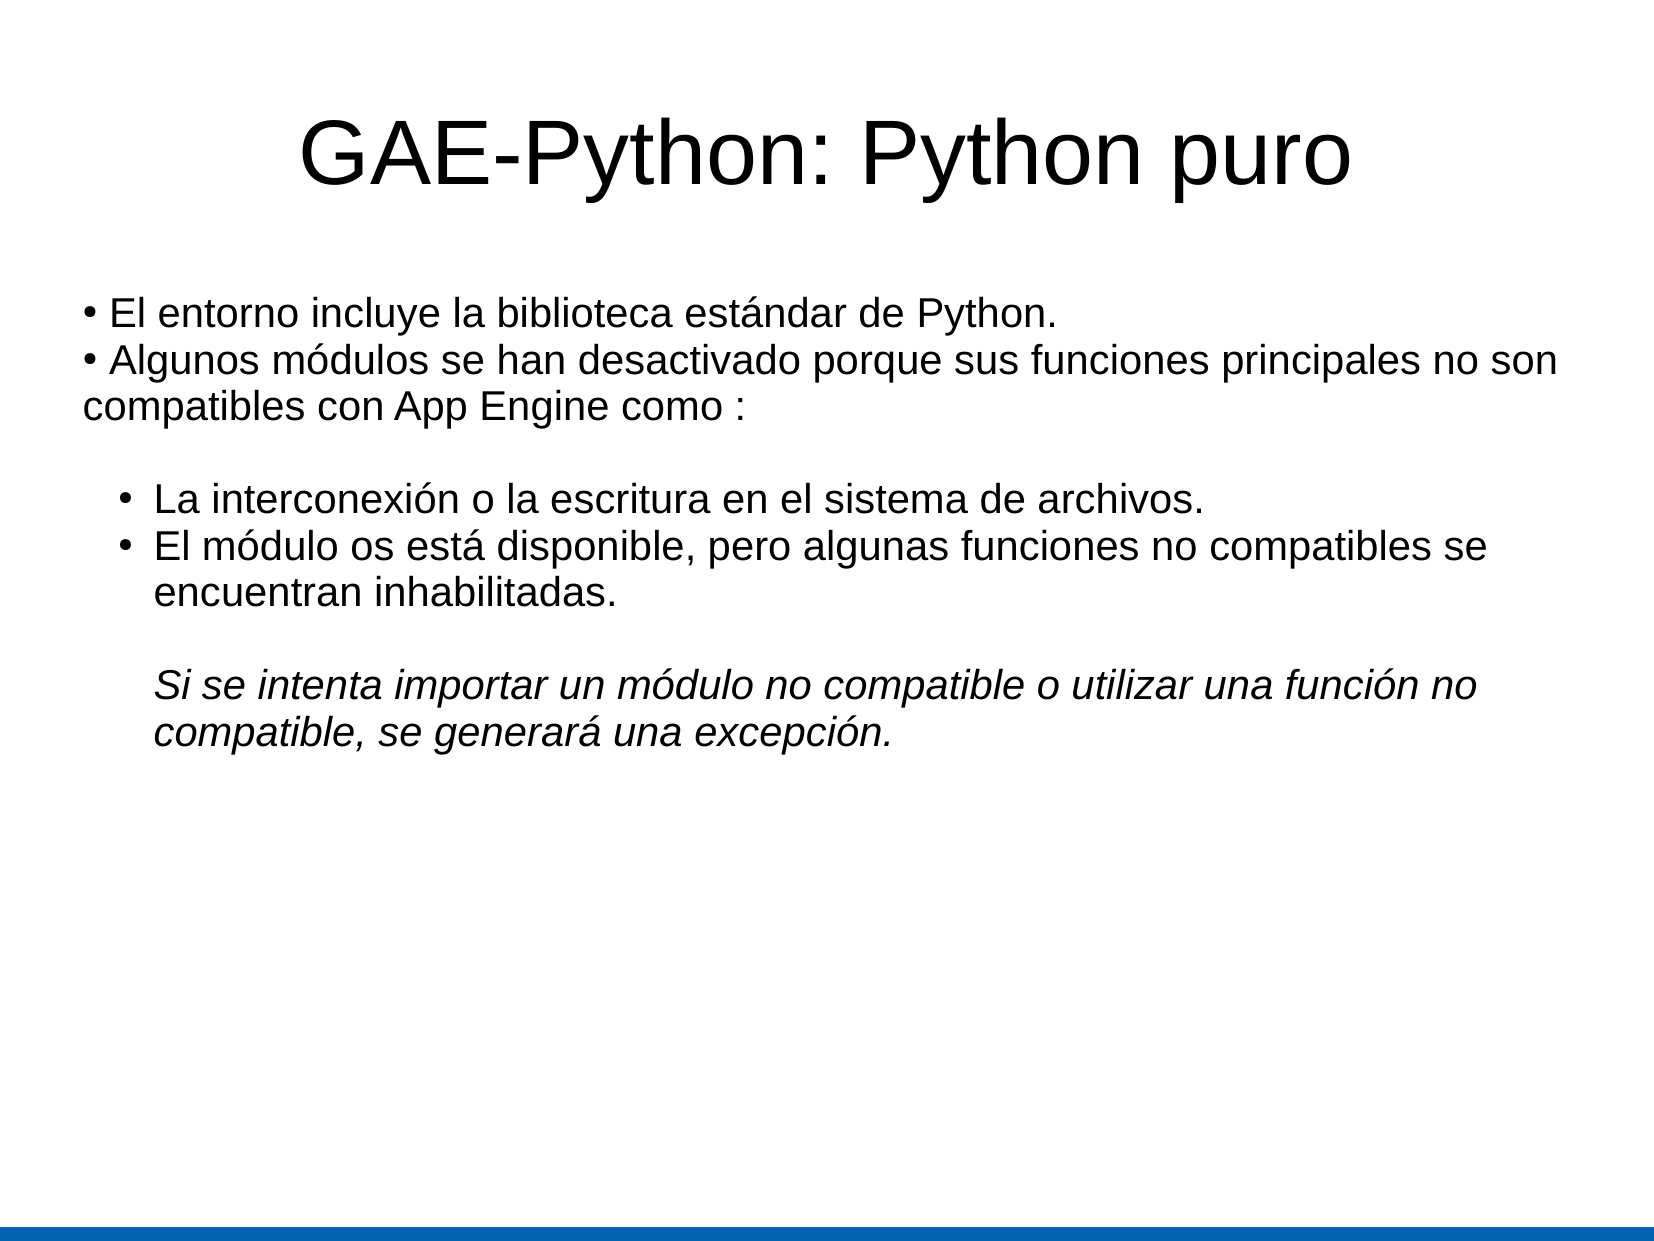

# GAE-Python: Python puro
 El entorno incluye la biblioteca estándar de Python.
 Algunos módulos se han desactivado porque sus funciones principales no son compatibles con App Engine como :
La interconexión o la escritura en el sistema de archivos.
El módulo os está disponible, pero algunas funciones no compatibles se encuentran inhabilitadas.
Si se intenta importar un módulo no compatible o utilizar una función no compatible, se generará una excepción.